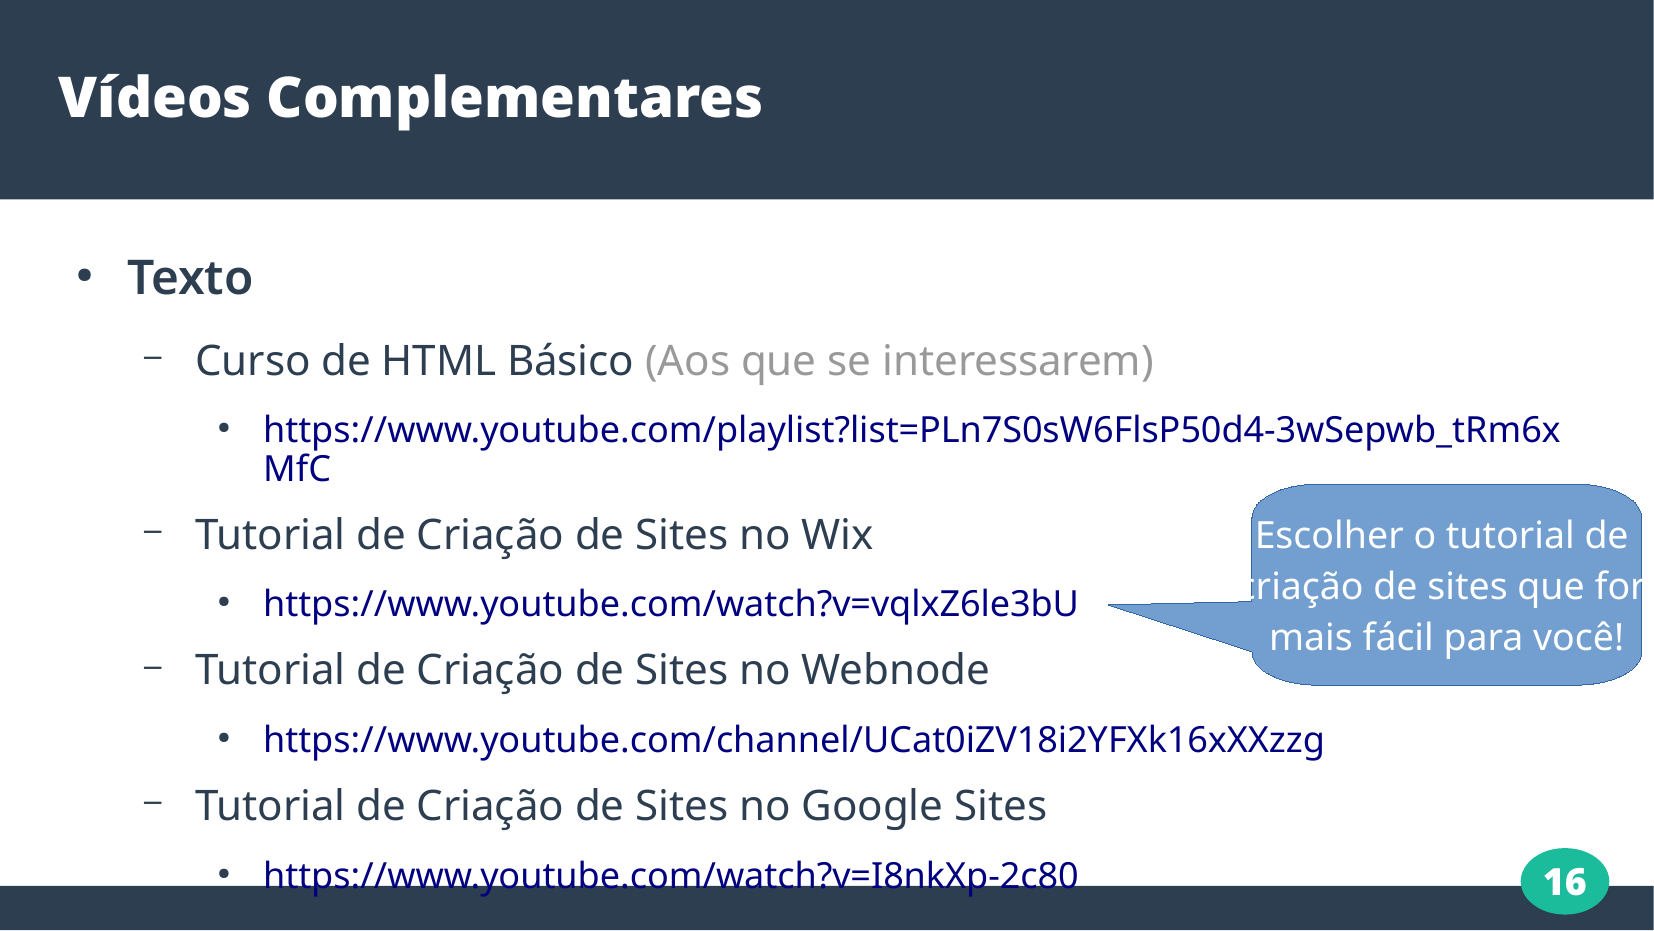

# Vídeos Complementares
Texto
Curso de HTML Básico (Aos que se interessarem)
https://www.youtube.com/playlist?list=PLn7S0sW6FlsP50d4-3wSepwb_tRm6xMfC
Tutorial de Criação de Sites no Wix
https://www.youtube.com/watch?v=vqlxZ6le3bU
Tutorial de Criação de Sites no Webnode
https://www.youtube.com/channel/UCat0iZV18i2YFXk16xXXzzg
Tutorial de Criação de Sites no Google Sites
https://www.youtube.com/watch?v=I8nkXp-2c80
Escolher o tutorial de
criação de sites que for
mais fácil para você!
16